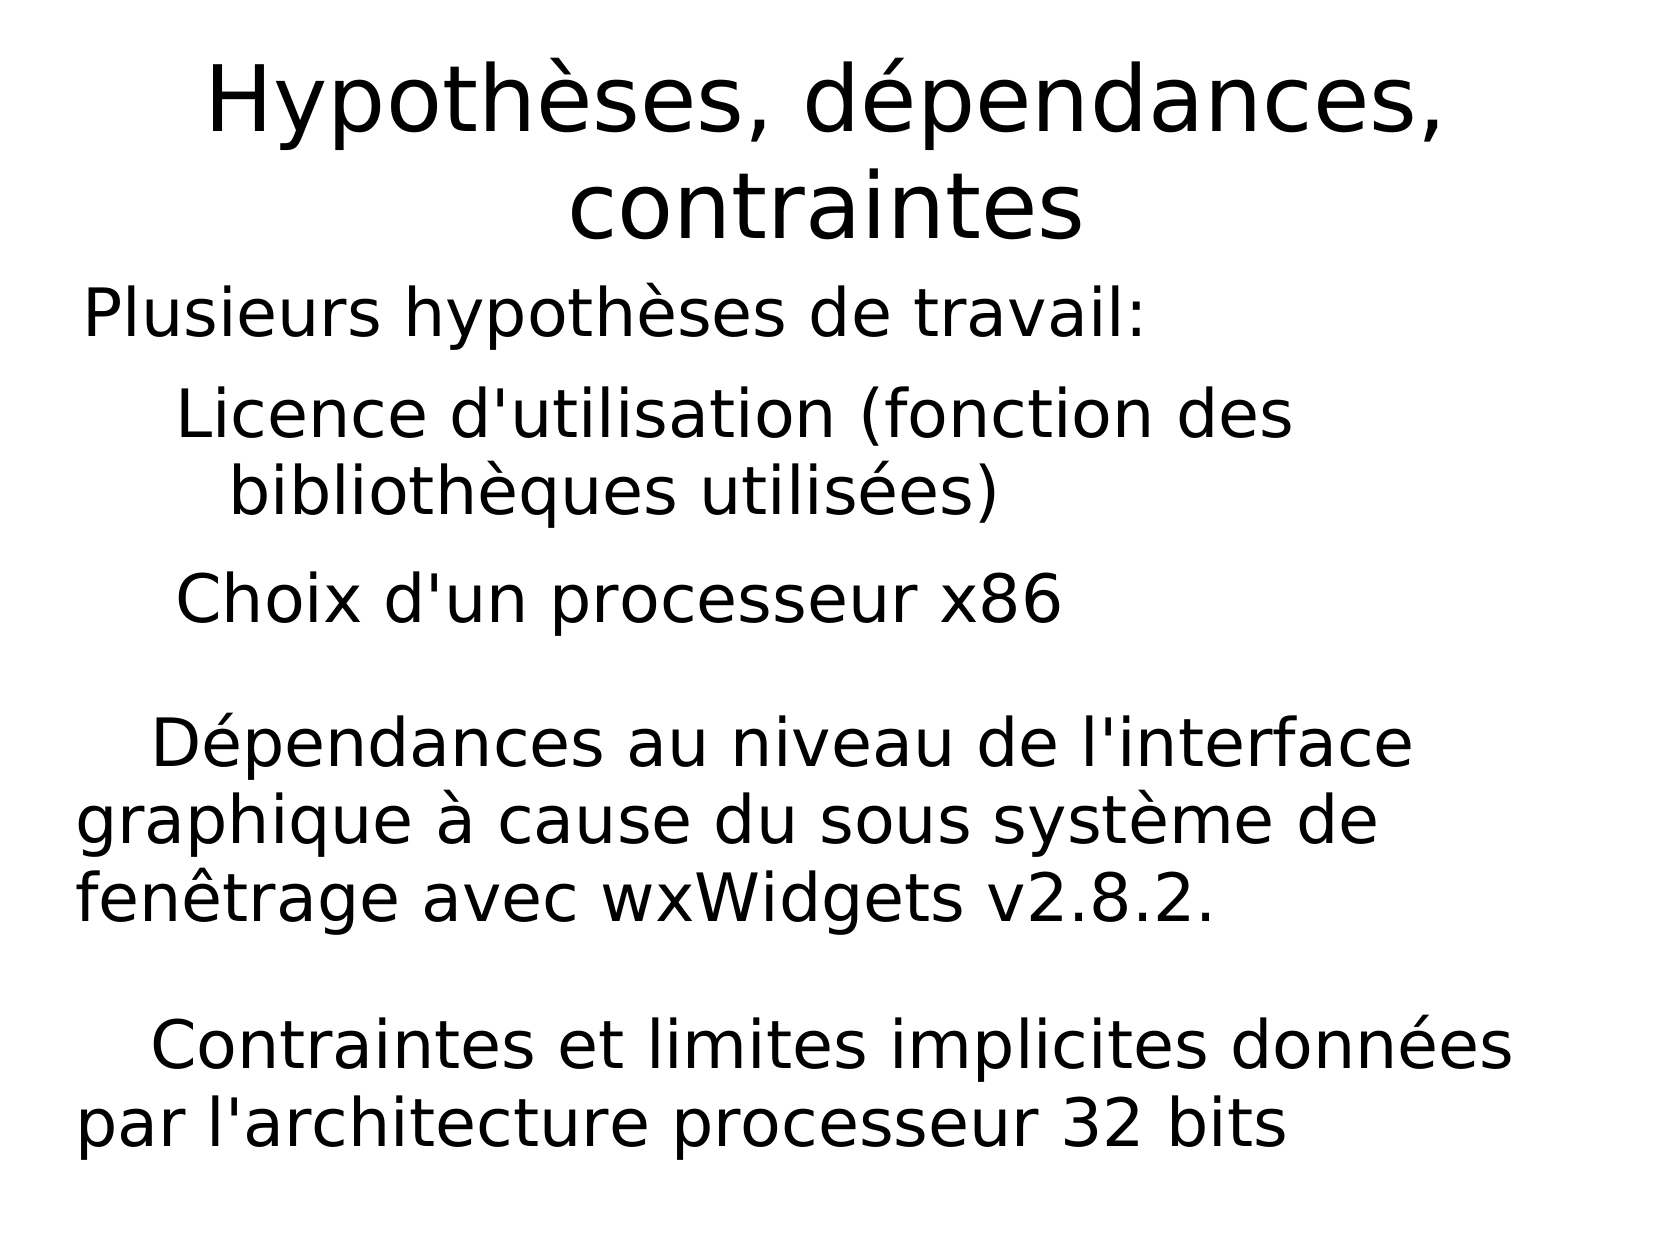

# Hypothèses, dépendances, contraintes
Plusieurs hypothèses de travail:
Licence d'utilisation (fonction des bibliothèques utilisées)
Choix d'un processeur x86
	Dépendances au niveau de l'interface graphique à cause du sous système de fenêtrage avec wxWidgets v2.8.2.
	Contraintes et limites implicites données par l'architecture processeur 32 bits